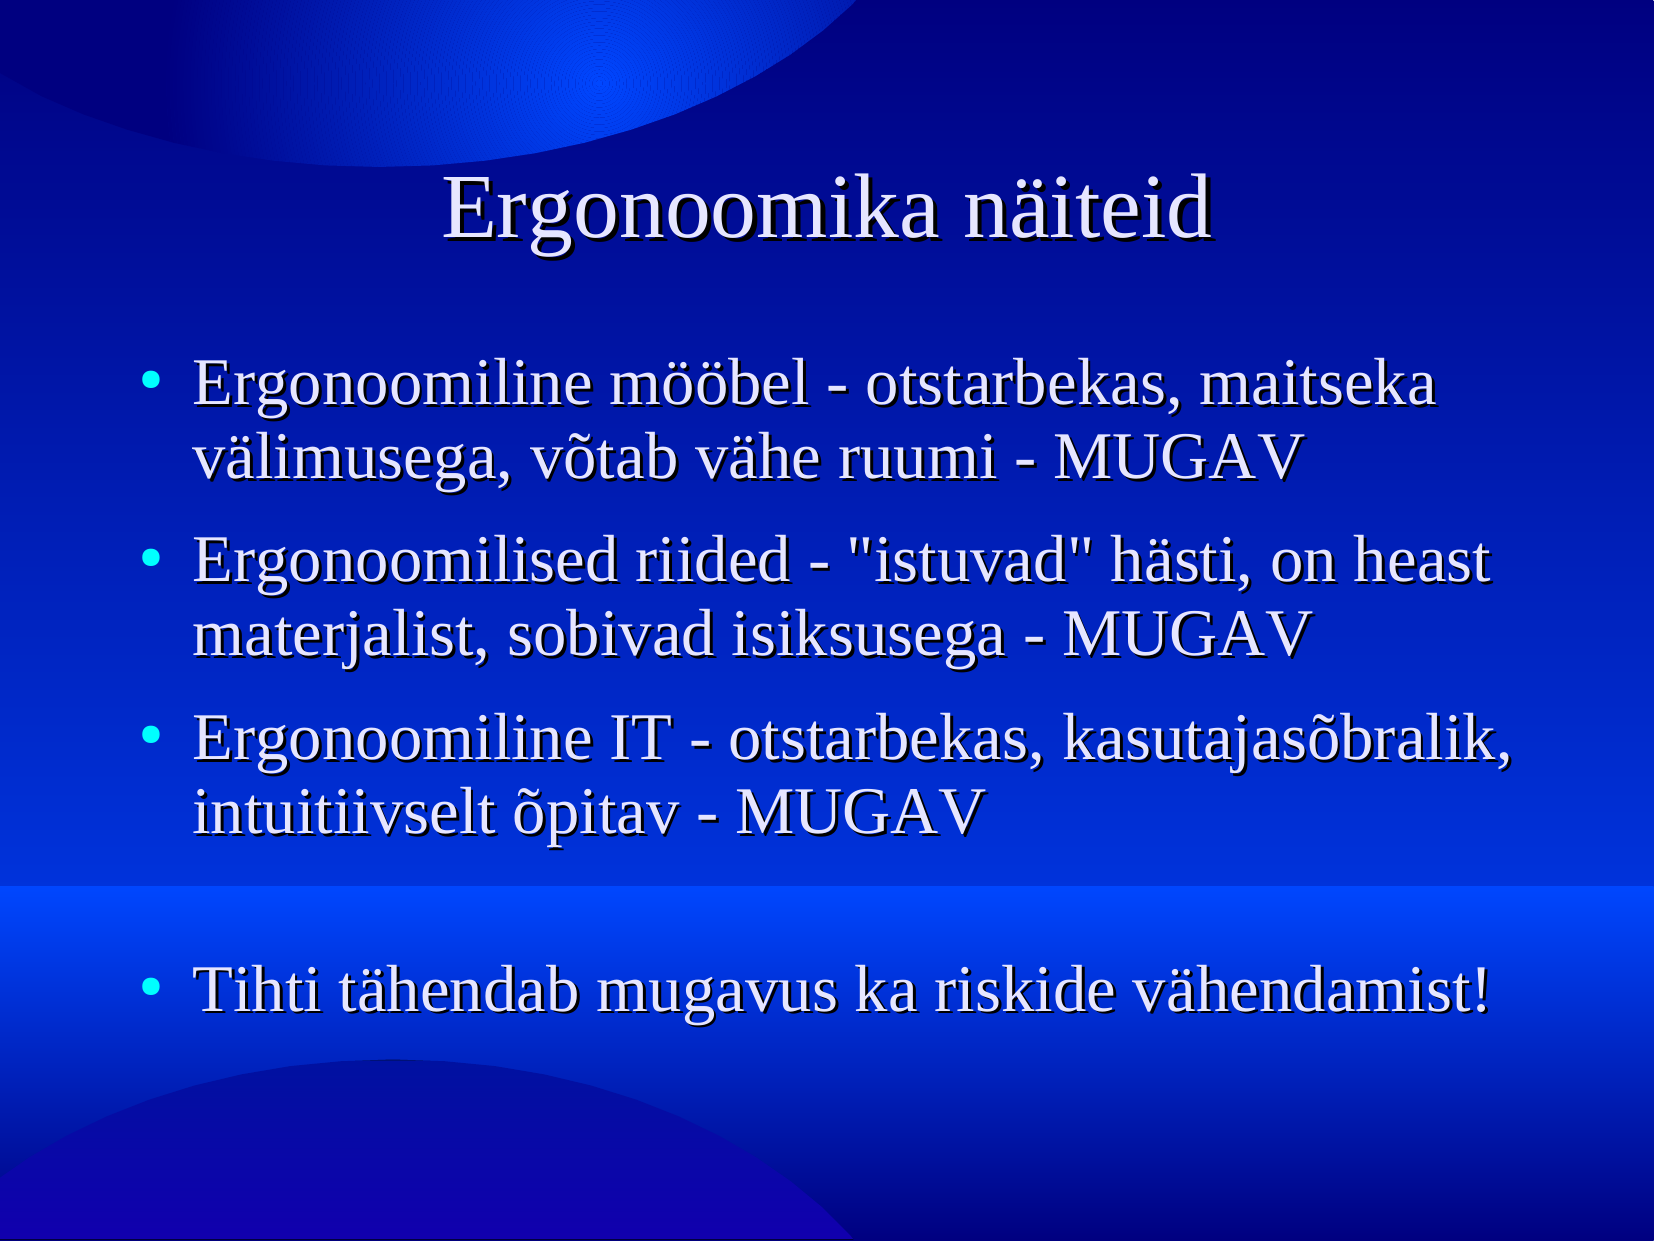

# Ergonoomika näiteid
Ergonoomiline mööbel - otstarbekas, maitseka välimusega, võtab vähe ruumi - MUGAV
Ergonoomilised riided - "istuvad" hästi, on heast materjalist, sobivad isiksusega - MUGAV
Ergonoomiline IT - otstarbekas, kasutajasõbralik, intuitiivselt õpitav - MUGAV
Tihti tähendab mugavus ka riskide vähendamist!